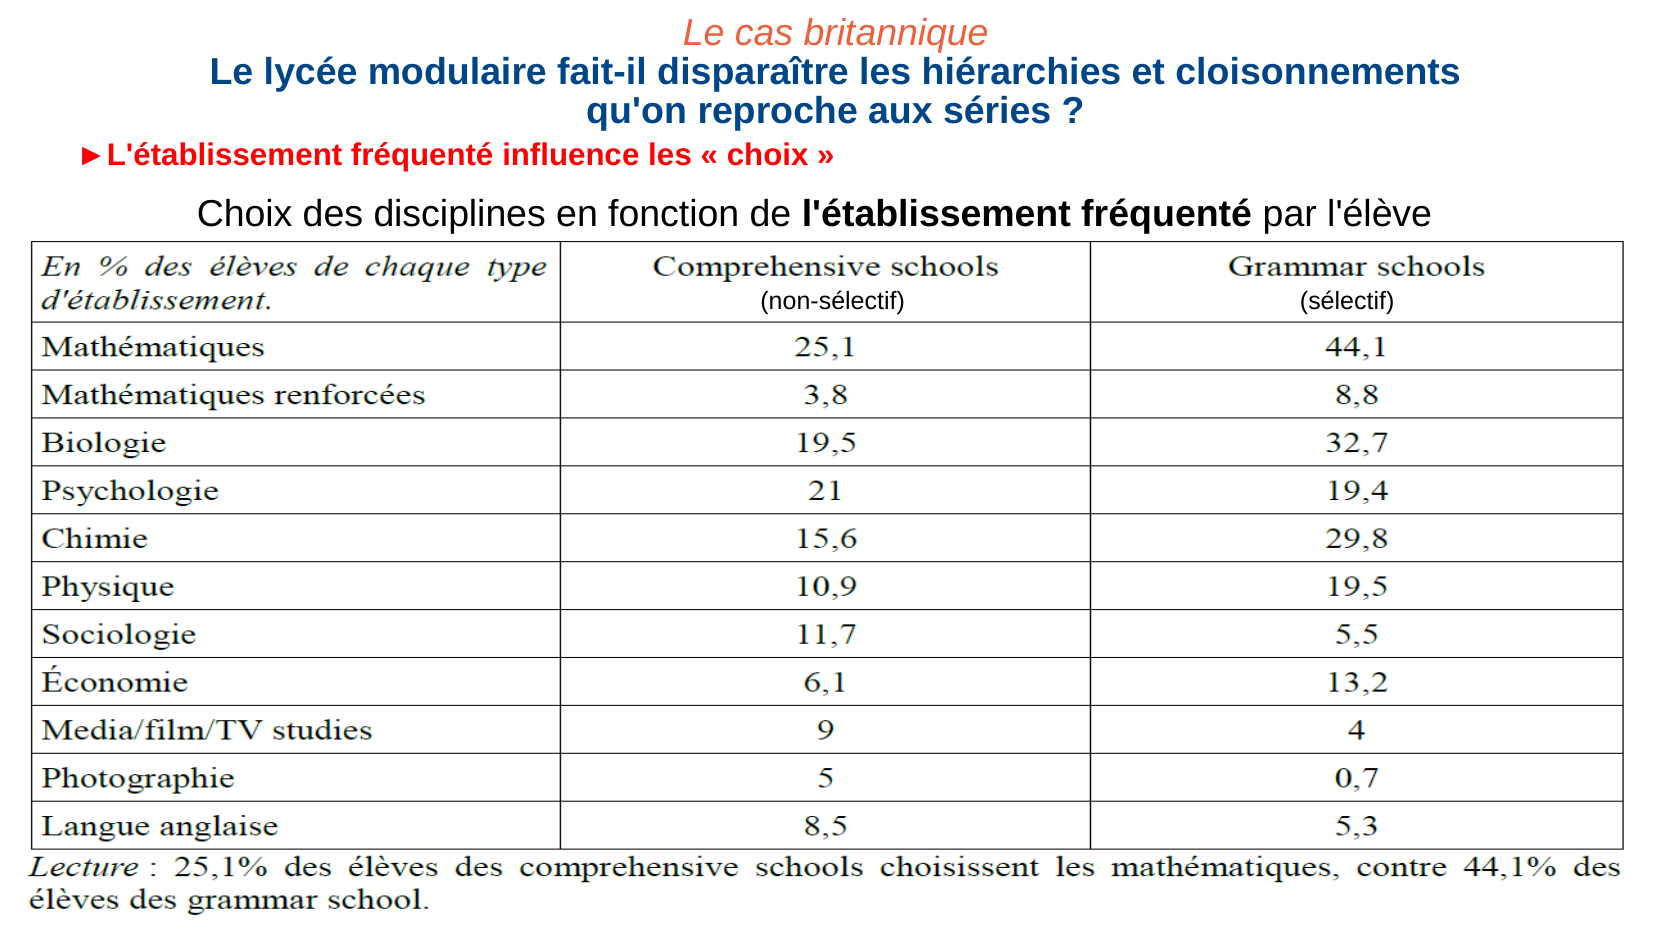

Le cas britannique
Le lycée modulaire fait-il disparaître les hiérarchies et cloisonnements
qu'on reproche aux séries ?
►L'établissement fréquenté influence les « choix »
Choix des disciplines en fonction de l'établissement fréquenté par l'élève
(non-sélectif)
(sélectif)